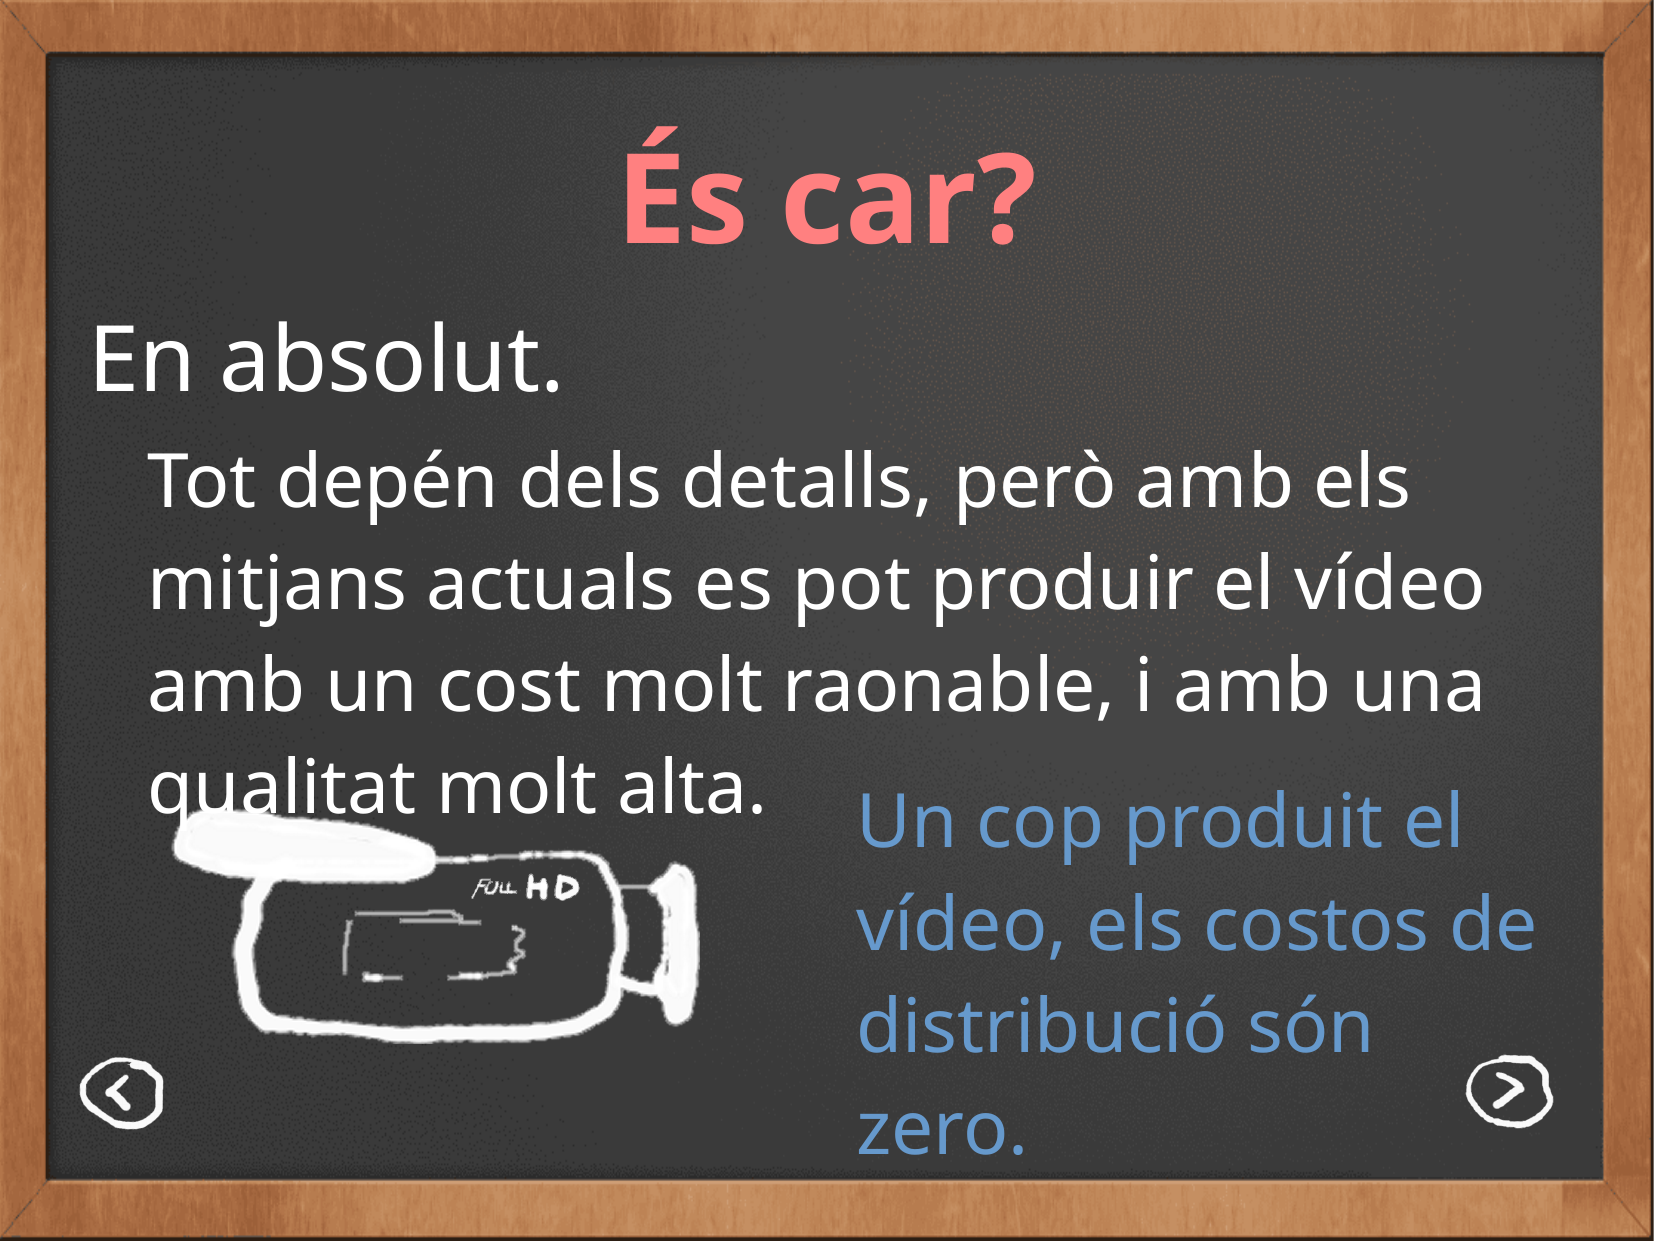

# És car?
En absolut.
Tot depén dels detalls, però amb els mitjans actuals es pot produir el vídeo amb un cost molt raonable, i amb una qualitat molt alta.
Un cop produit el vídeo, els costos de distribució són zero.